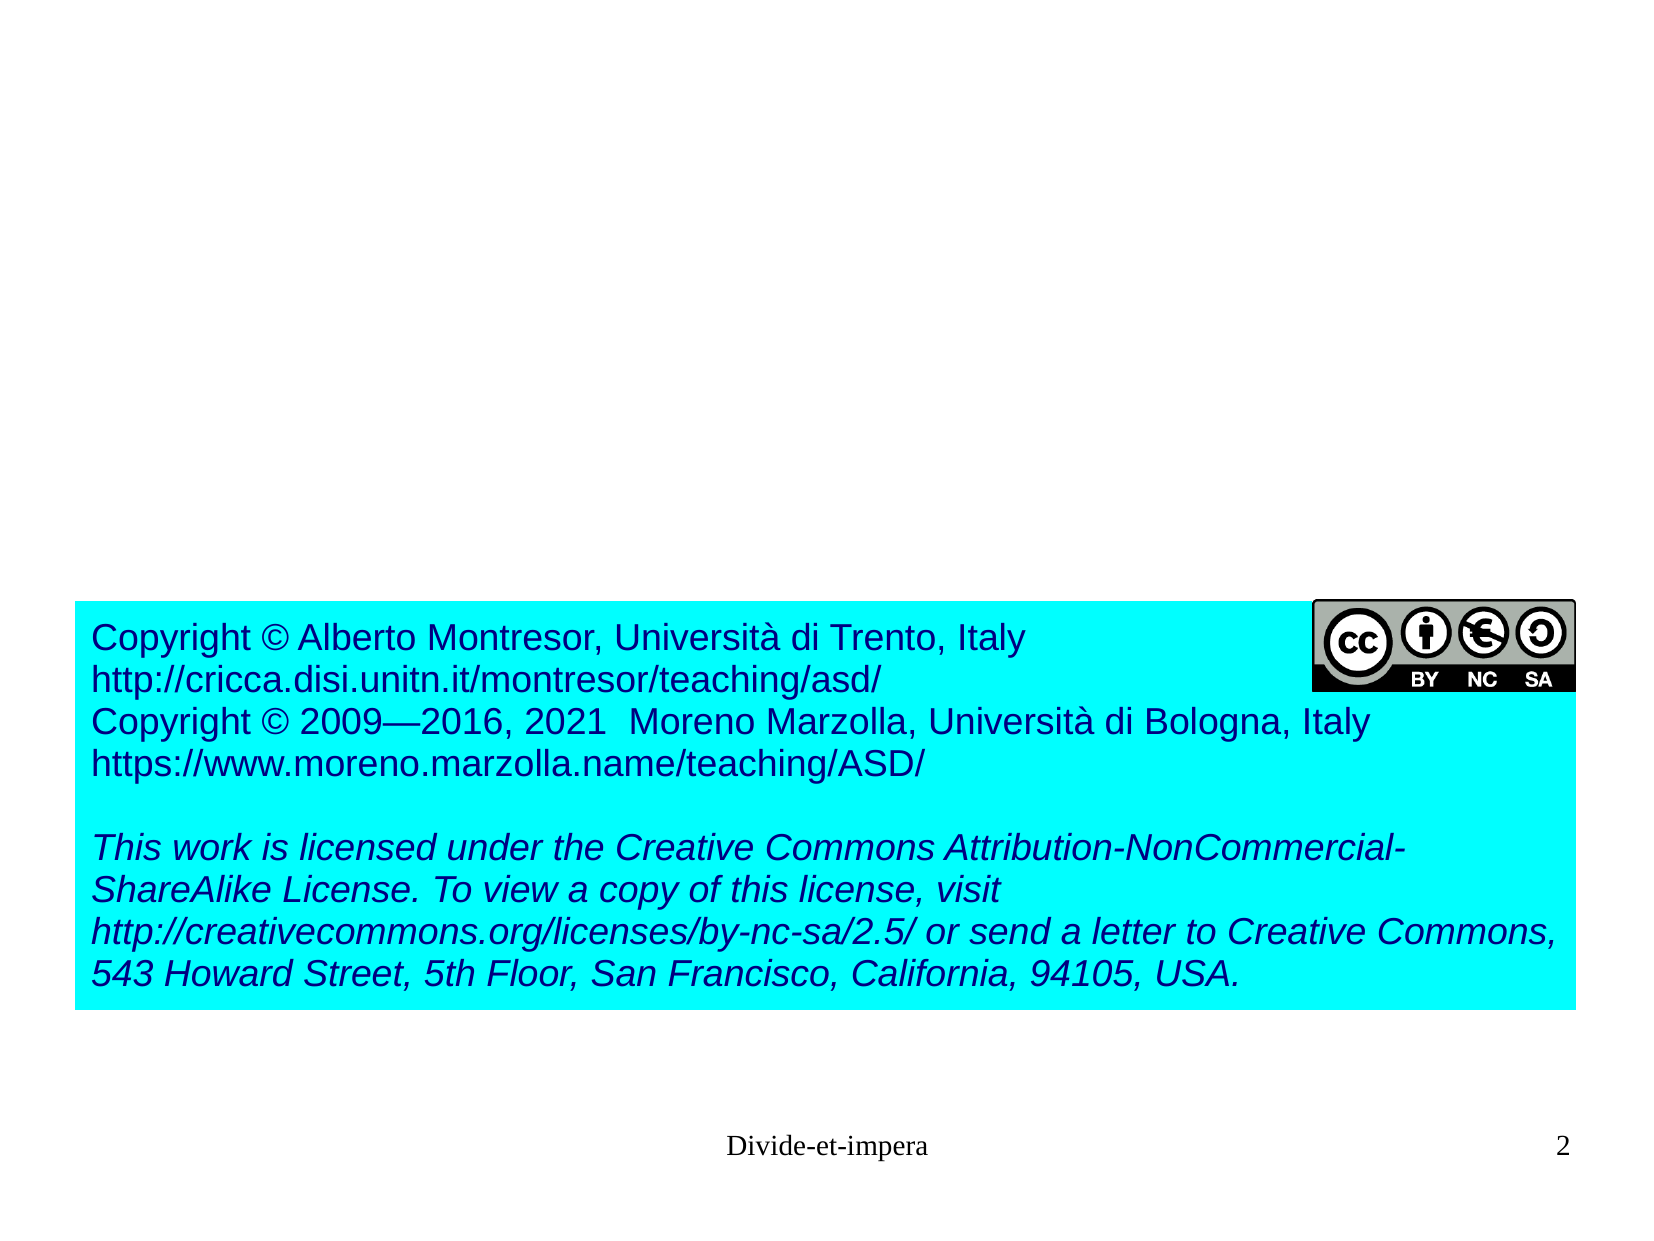

Copyright © Alberto Montresor, Università di Trento, Italy
http://cricca.disi.unitn.it/montresor/teaching/asd/
Copyright © 2009—2016, 2021 Moreno Marzolla, Università di Bologna, Italy
https://www.moreno.marzolla.name/teaching/ASD/
This work is licensed under the Creative Commons Attribution-NonCommercial-ShareAlike License. To view a copy of this license, visit http://creativecommons.org/licenses/by-nc-sa/2.5/ or send a letter to Creative Commons, 543 Howard Street, 5th Floor, San Francisco, California, 94105, USA.
Divide-et-impera
2